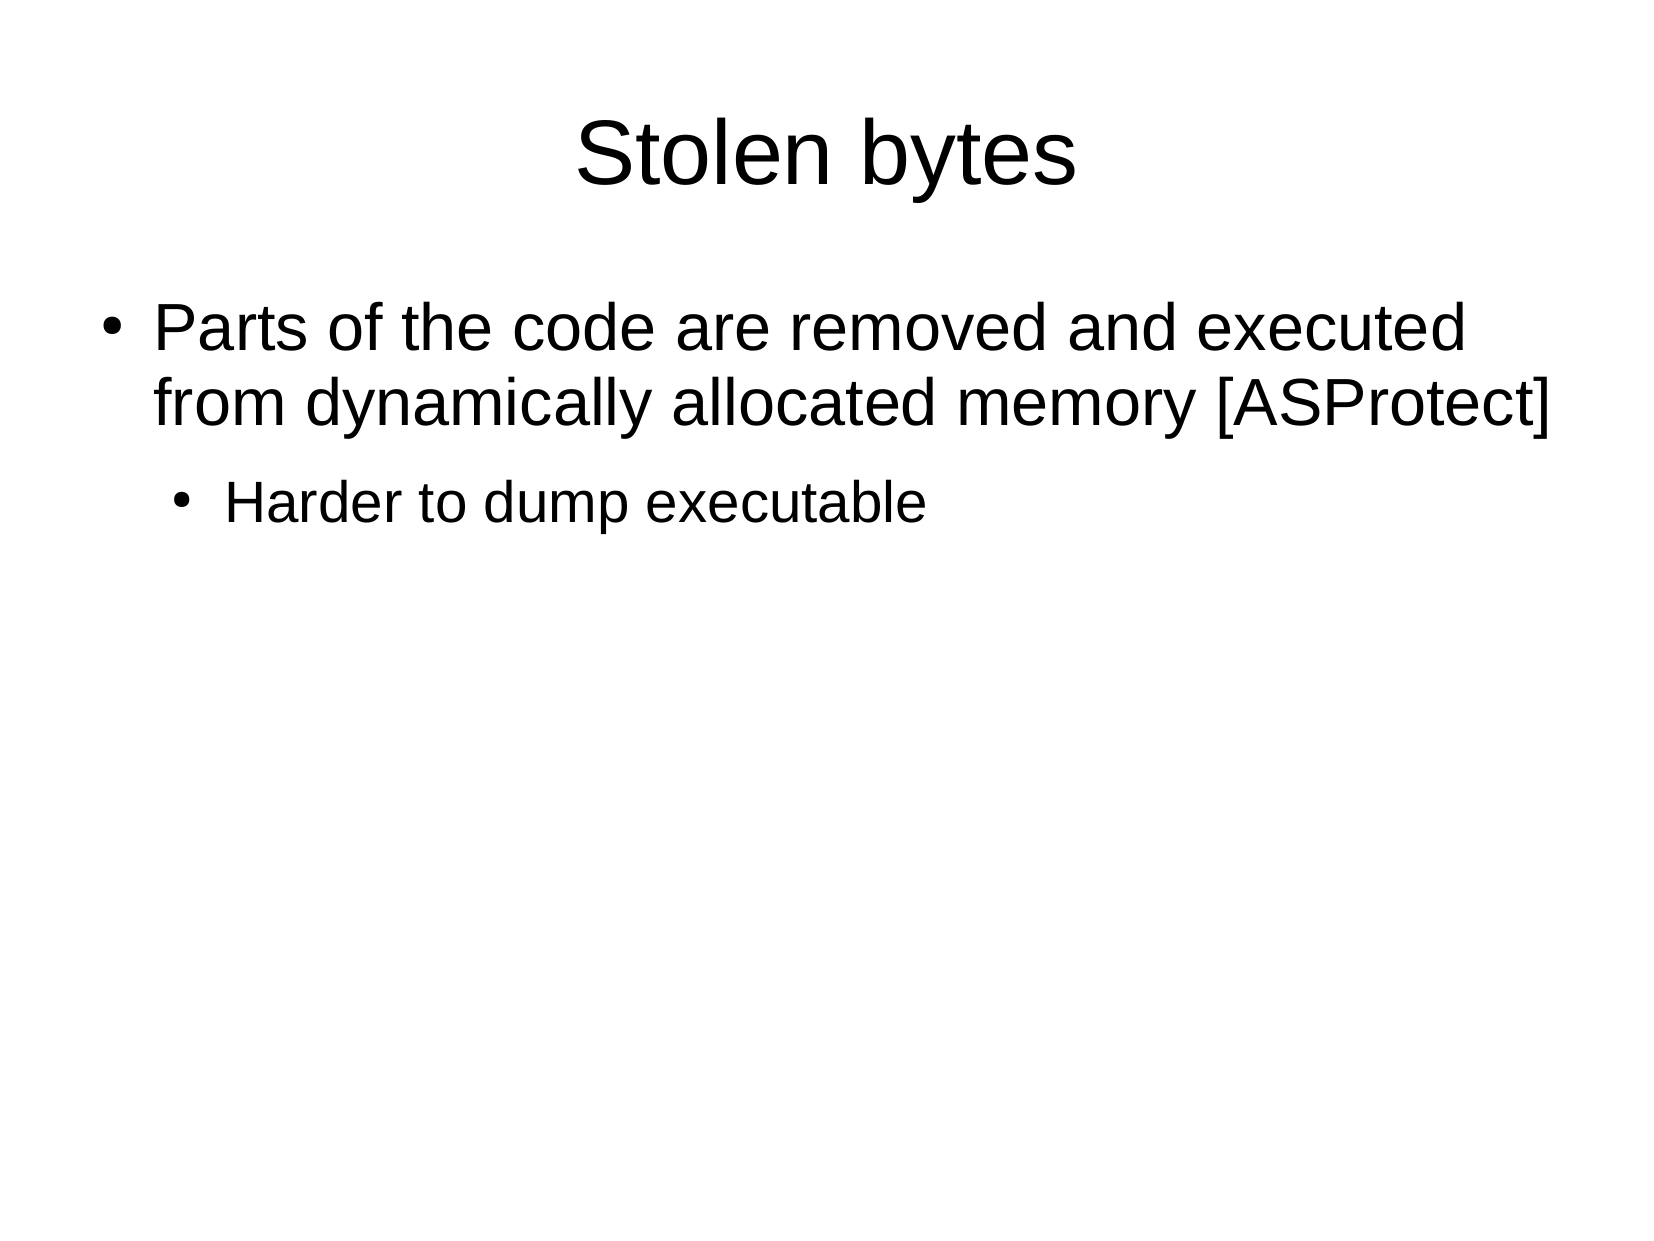

# Stolen bytes
Parts of the code are removed and executed from dynamically allocated memory [ASProtect]
Harder to dump executable